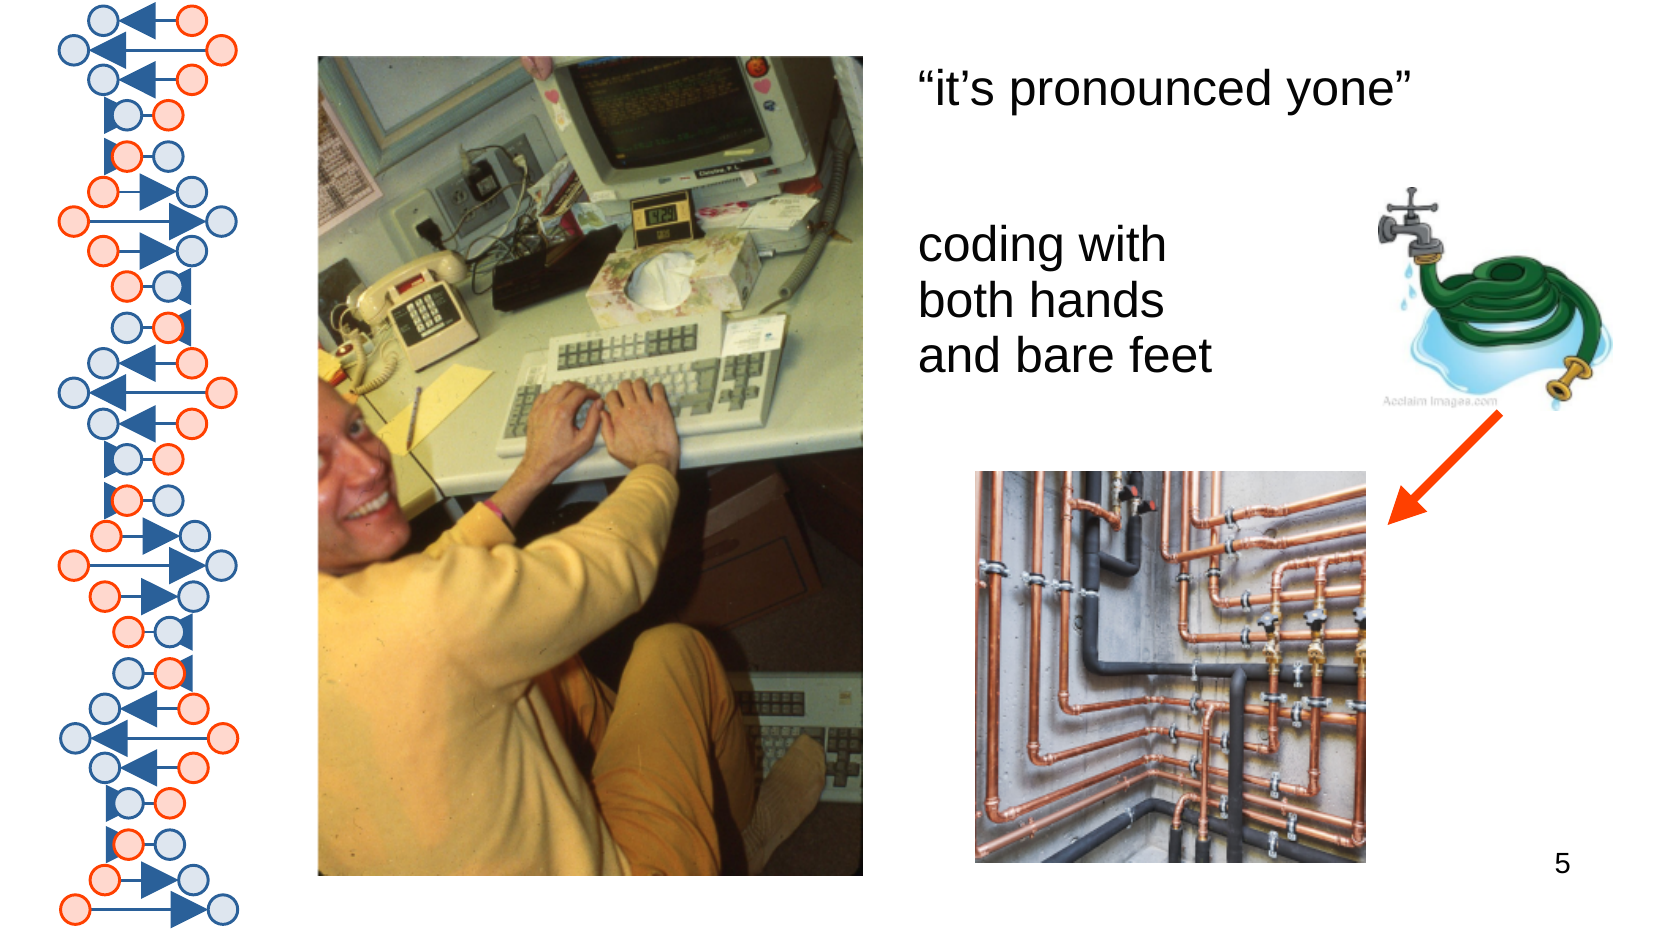

# “it’s pronounced yone”
coding with
both hands
and bare feet
5